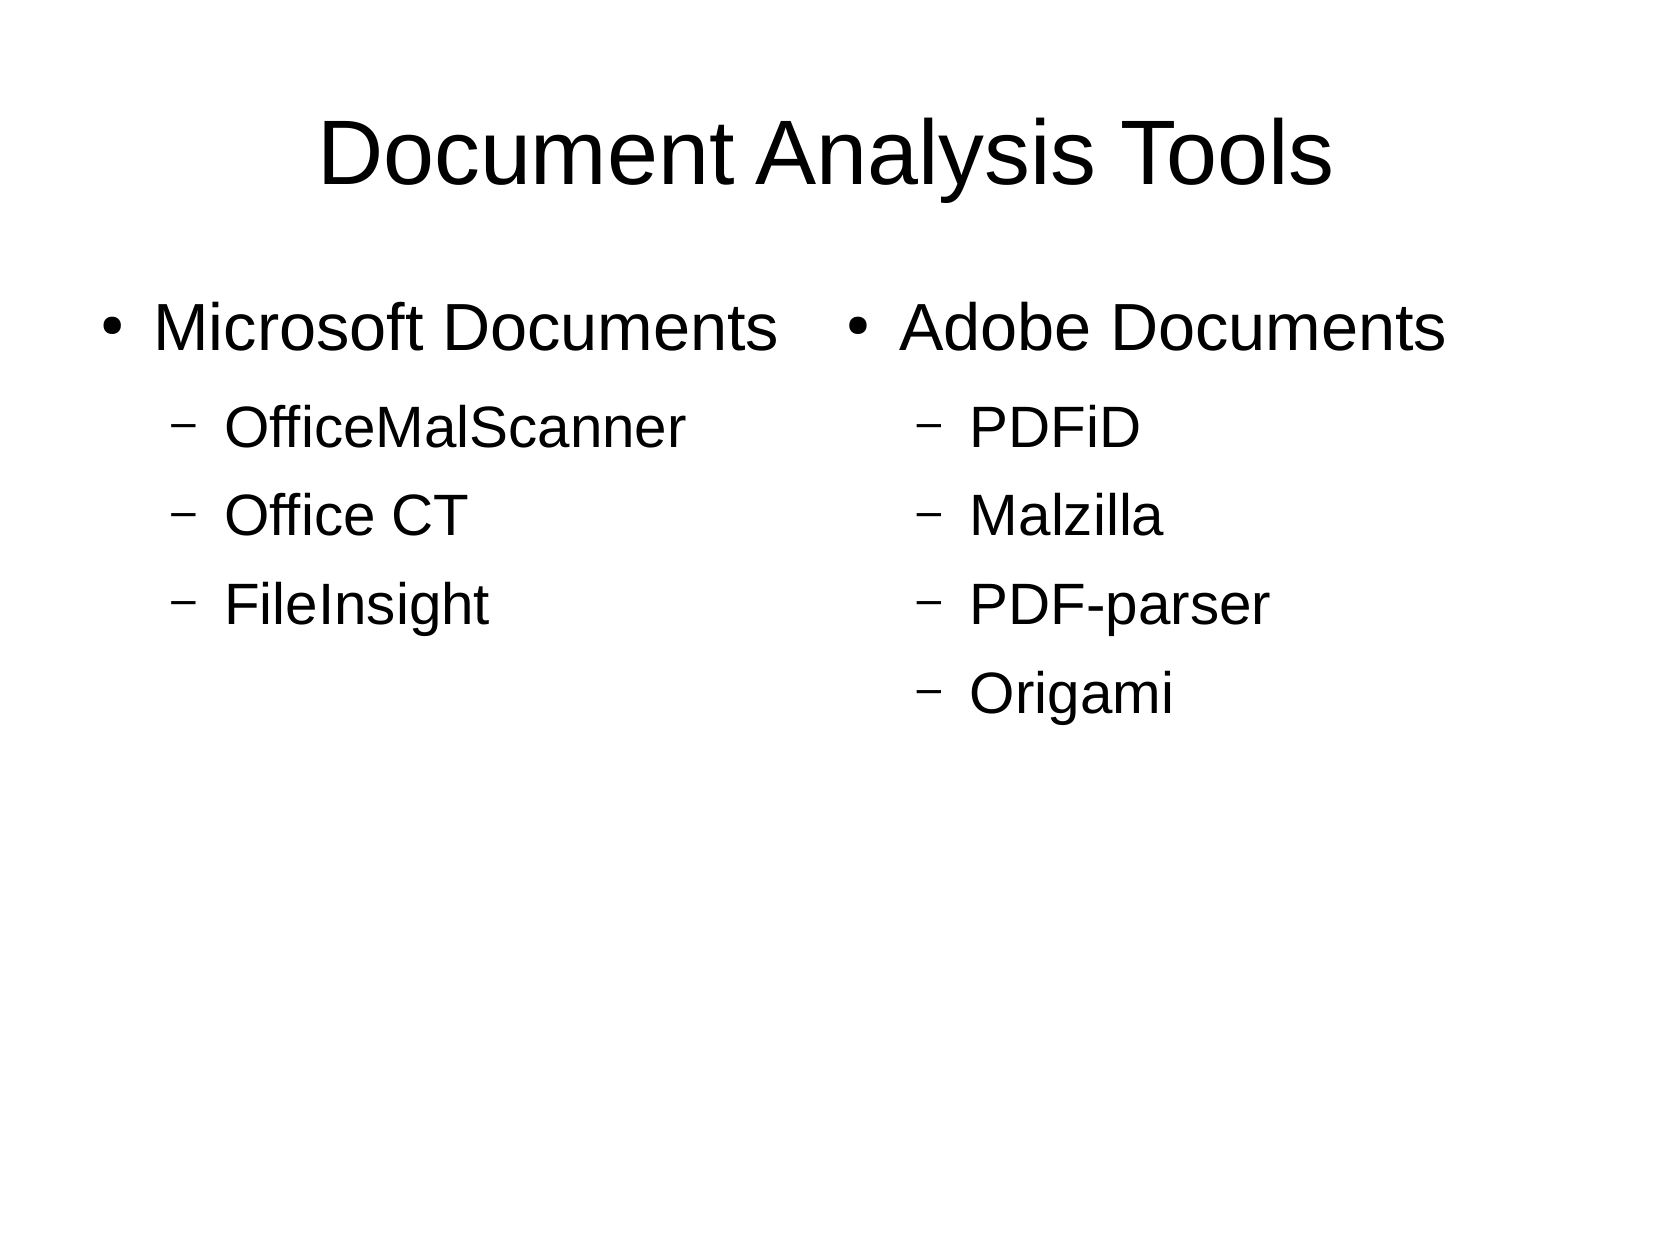

# Document Analysis Tools
Microsoft Documents
OfficeMalScanner
Office CT
FileInsight
Adobe Documents
PDFiD
Malzilla
PDF-parser
Origami